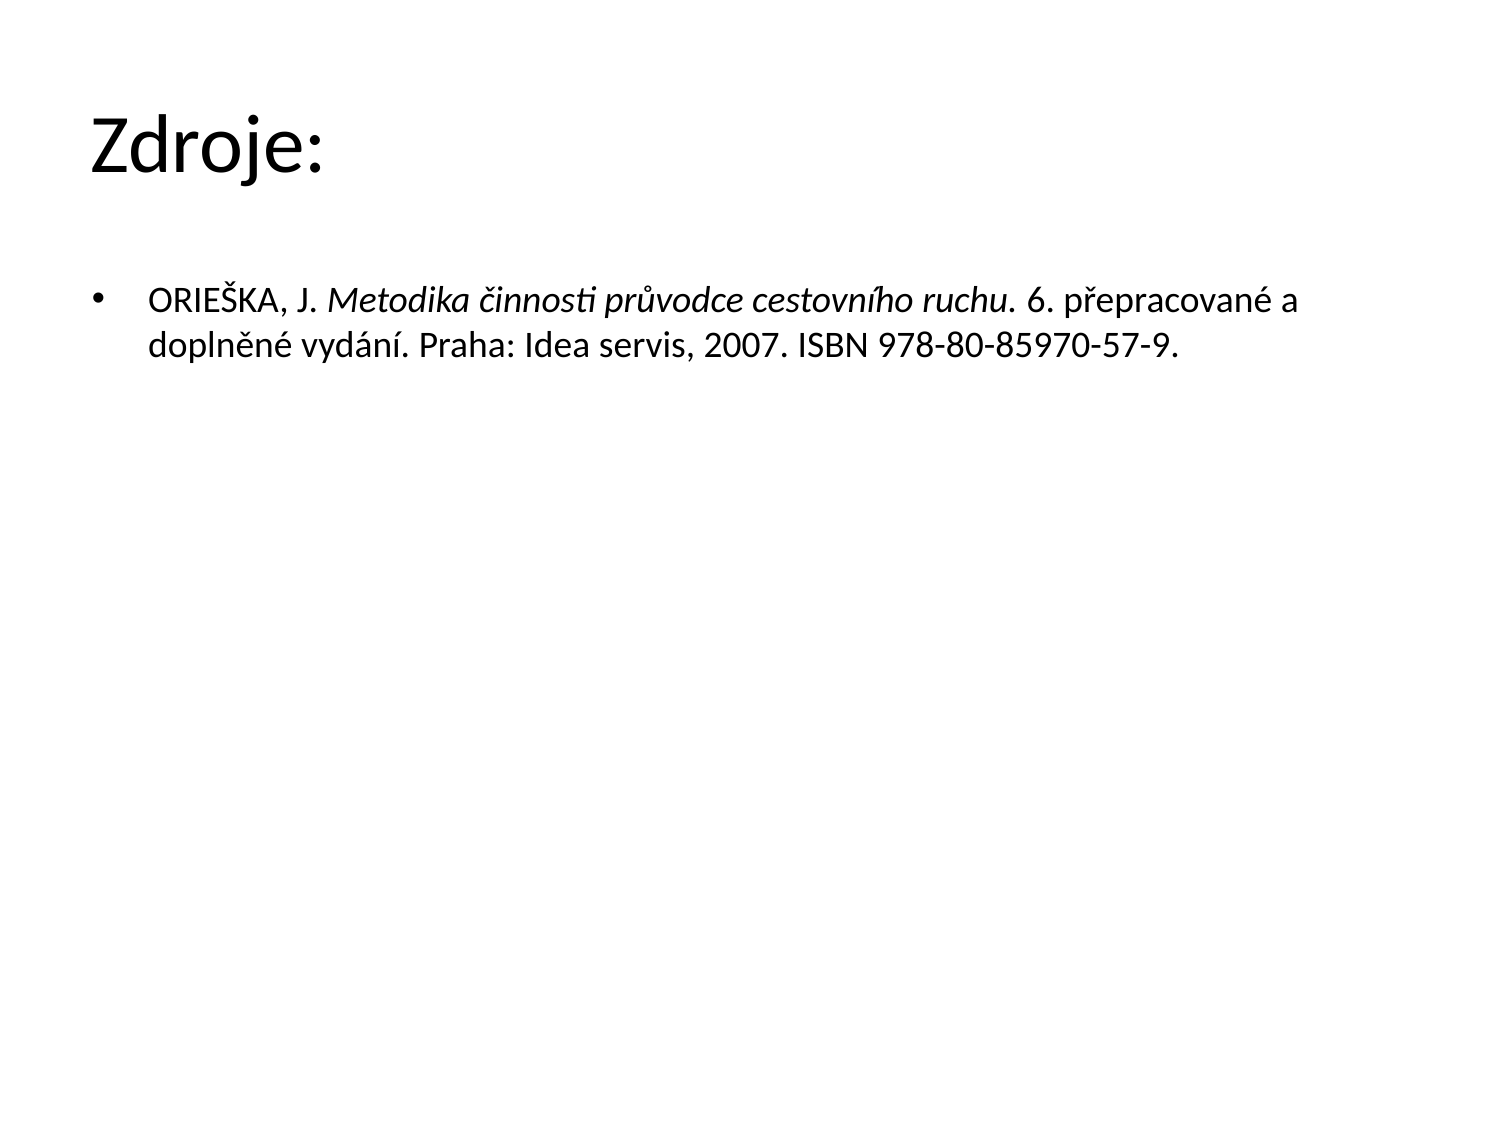

# Zdroje:
ORIEŠKA, J. Metodika činnosti průvodce cestovního ruchu. 6. přepracované a doplněné vydání. Praha: Idea servis, 2007. ISBN 978-80-85970-57-9.